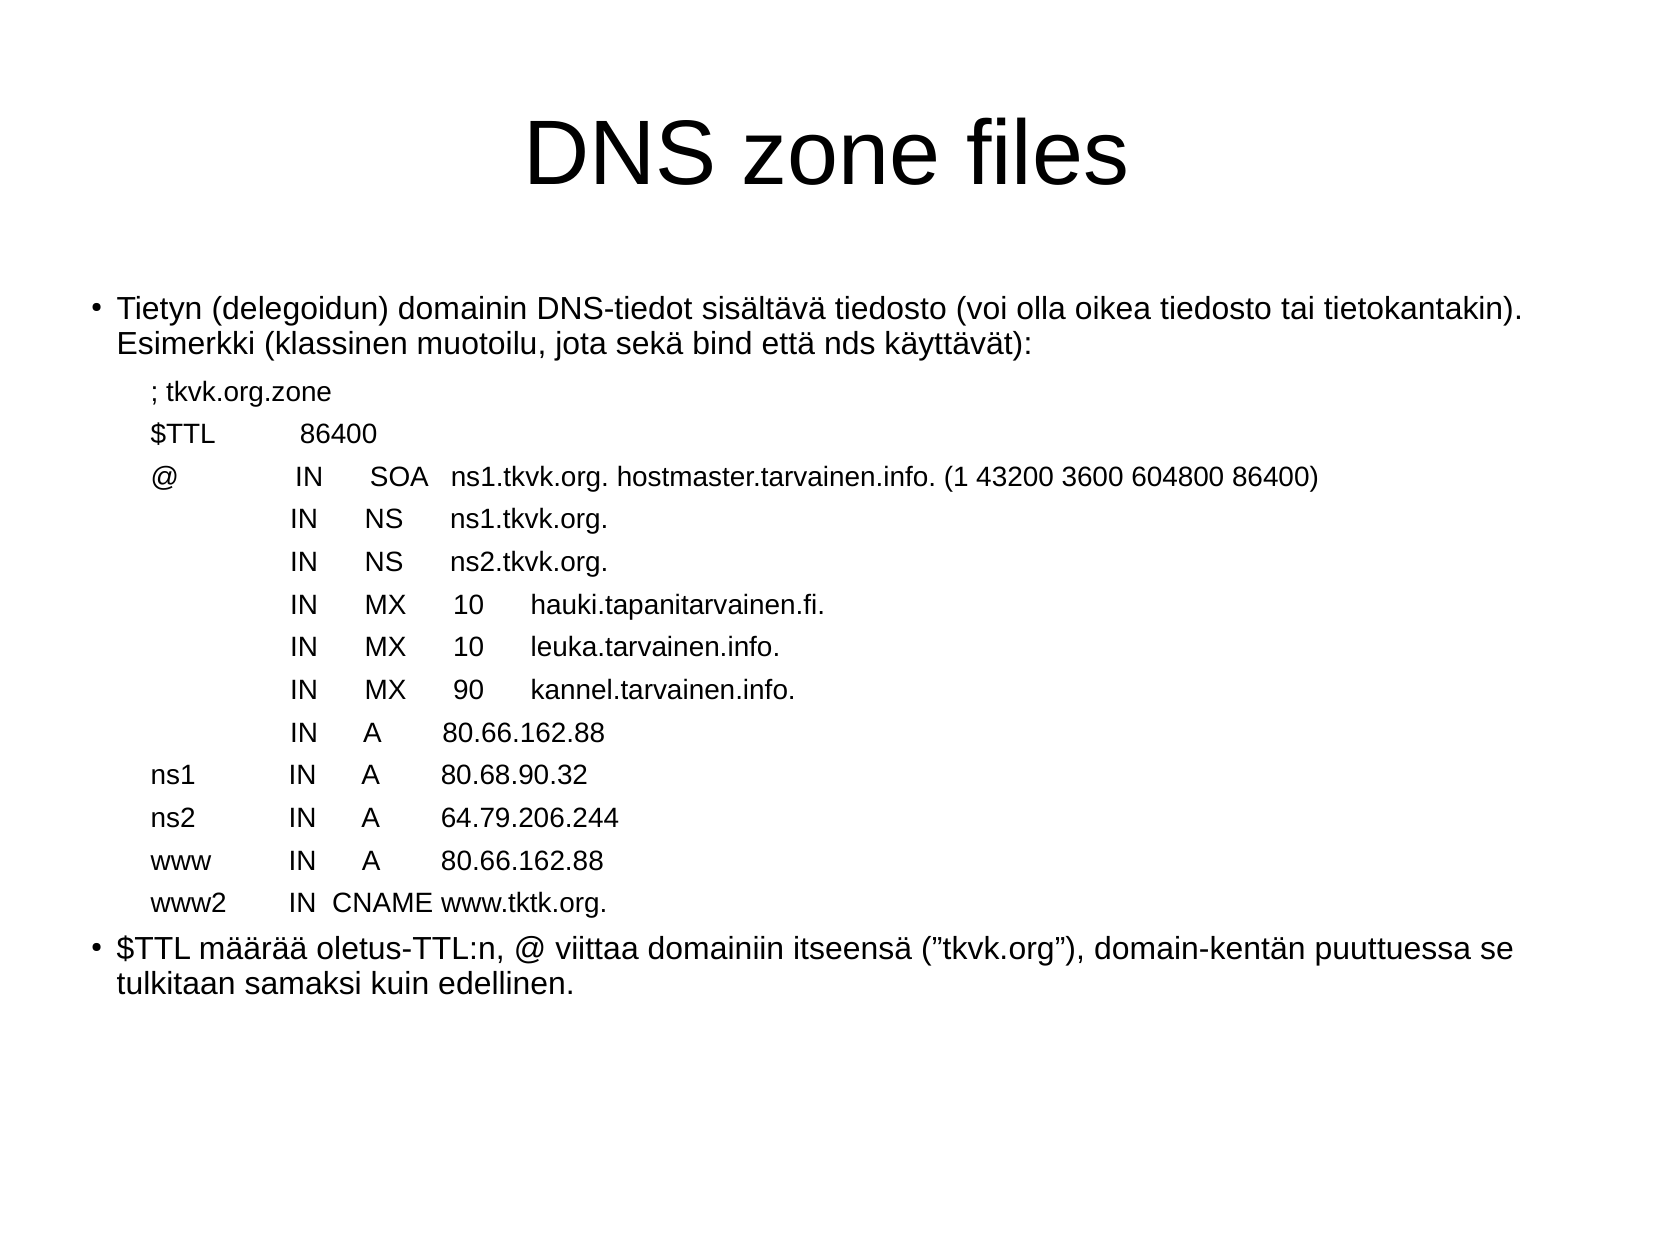

# DNS zone files
Tietyn (delegoidun) domainin DNS-tiedot sisältävä tiedosto (voi olla oikea tiedosto tai tietokantakin). Esimerkki (klassinen muotoilu, jota sekä bind että nds käyttävät):
; tkvk.org.zone
$TTL 86400
@ IN SOA ns1.tkvk.org. hostmaster.tarvainen.info. (1 43200 3600 604800 86400)
 IN NS ns1.tkvk.org.
 IN NS ns2.tkvk.org.
 IN MX 10 hauki.tapanitarvainen.fi.
 IN MX 10 leuka.tarvainen.info.
 IN MX 90 kannel.tarvainen.info.
 IN A 80.66.162.88
ns1 IN A 80.68.90.32
ns2 IN A 64.79.206.244
www IN A 80.66.162.88
www2 IN CNAME www.tktk.org.
$TTL määrää oletus-TTL:n, @ viittaa domainiin itseensä (”tkvk.org”), domain-kentän puuttuessa se tulkitaan samaksi kuin edellinen.